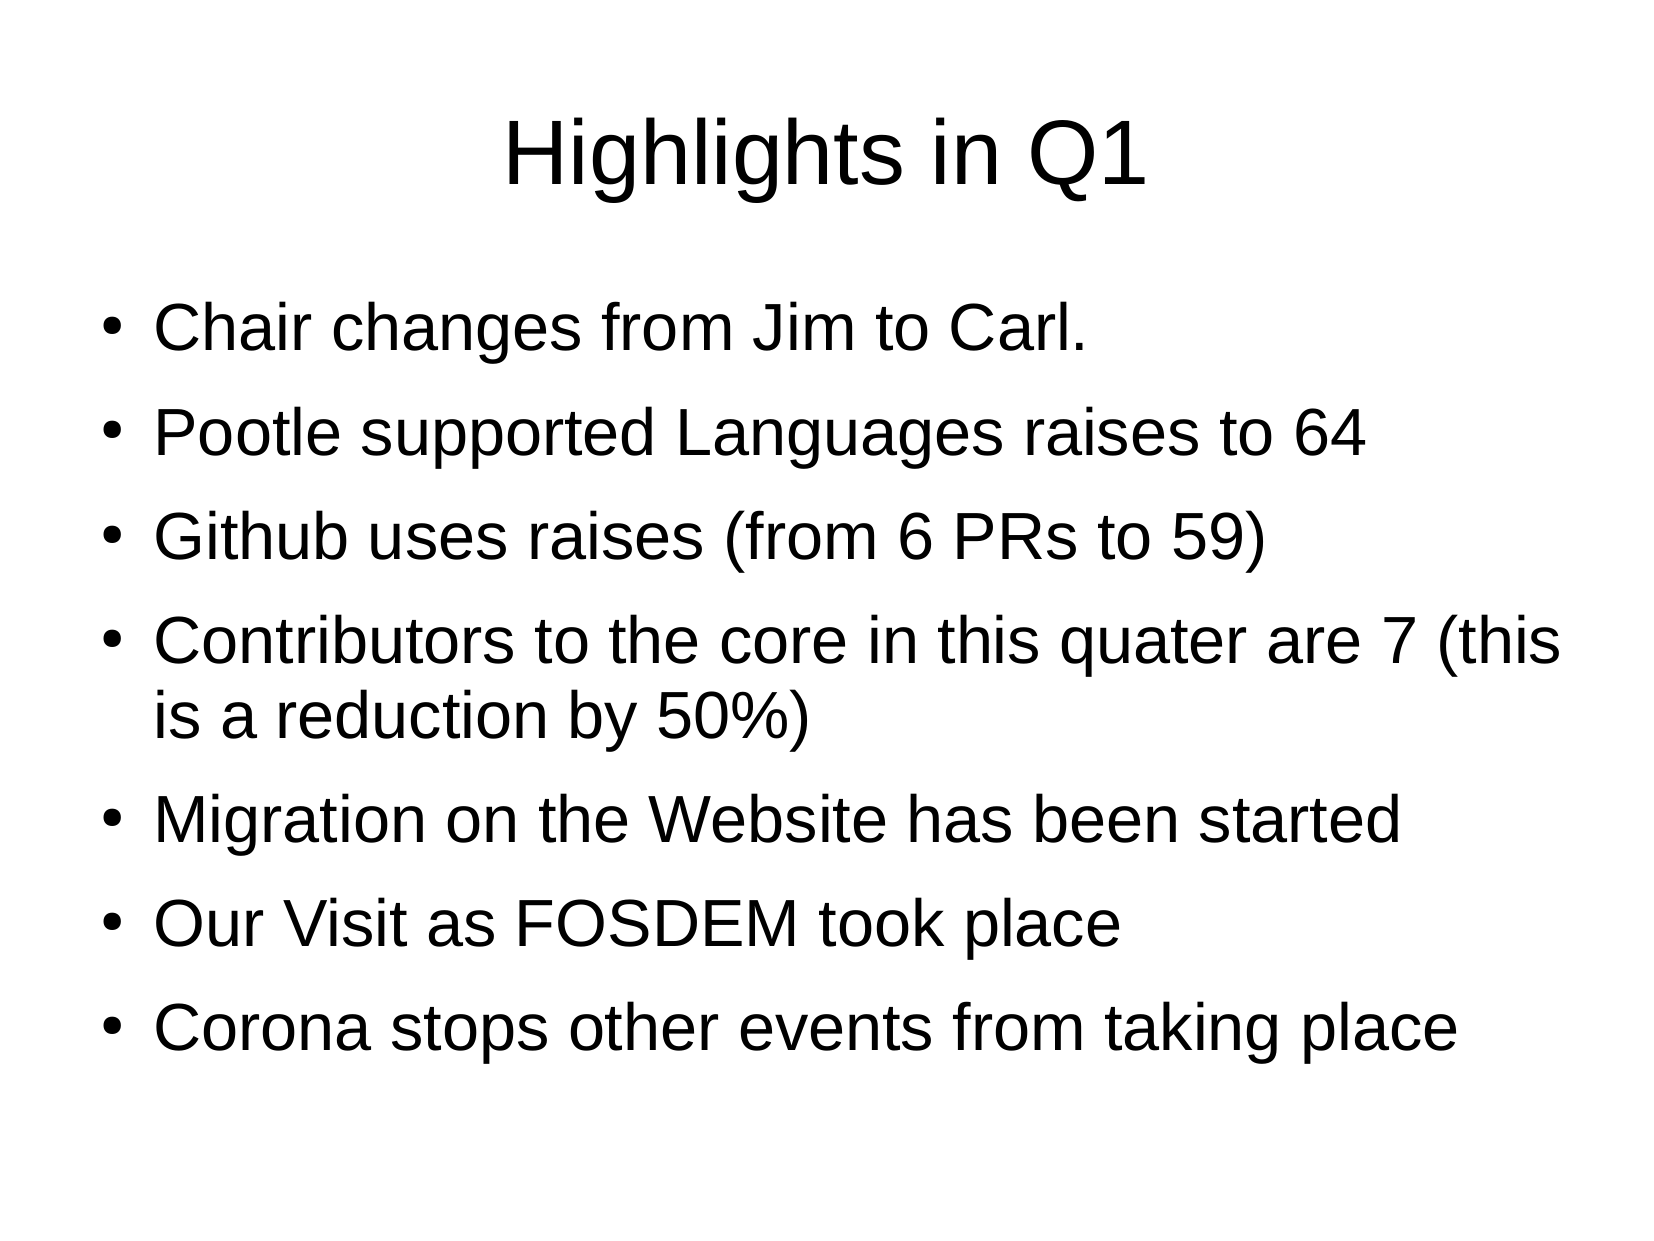

# Highlights in Q1
Chair changes from Jim to Carl.
Pootle supported Languages raises to 64
Github uses raises (from 6 PRs to 59)
Contributors to the core in this quater are 7 (this is a reduction by 50%)
Migration on the Website has been started
Our Visit as FOSDEM took place
Corona stops other events from taking place